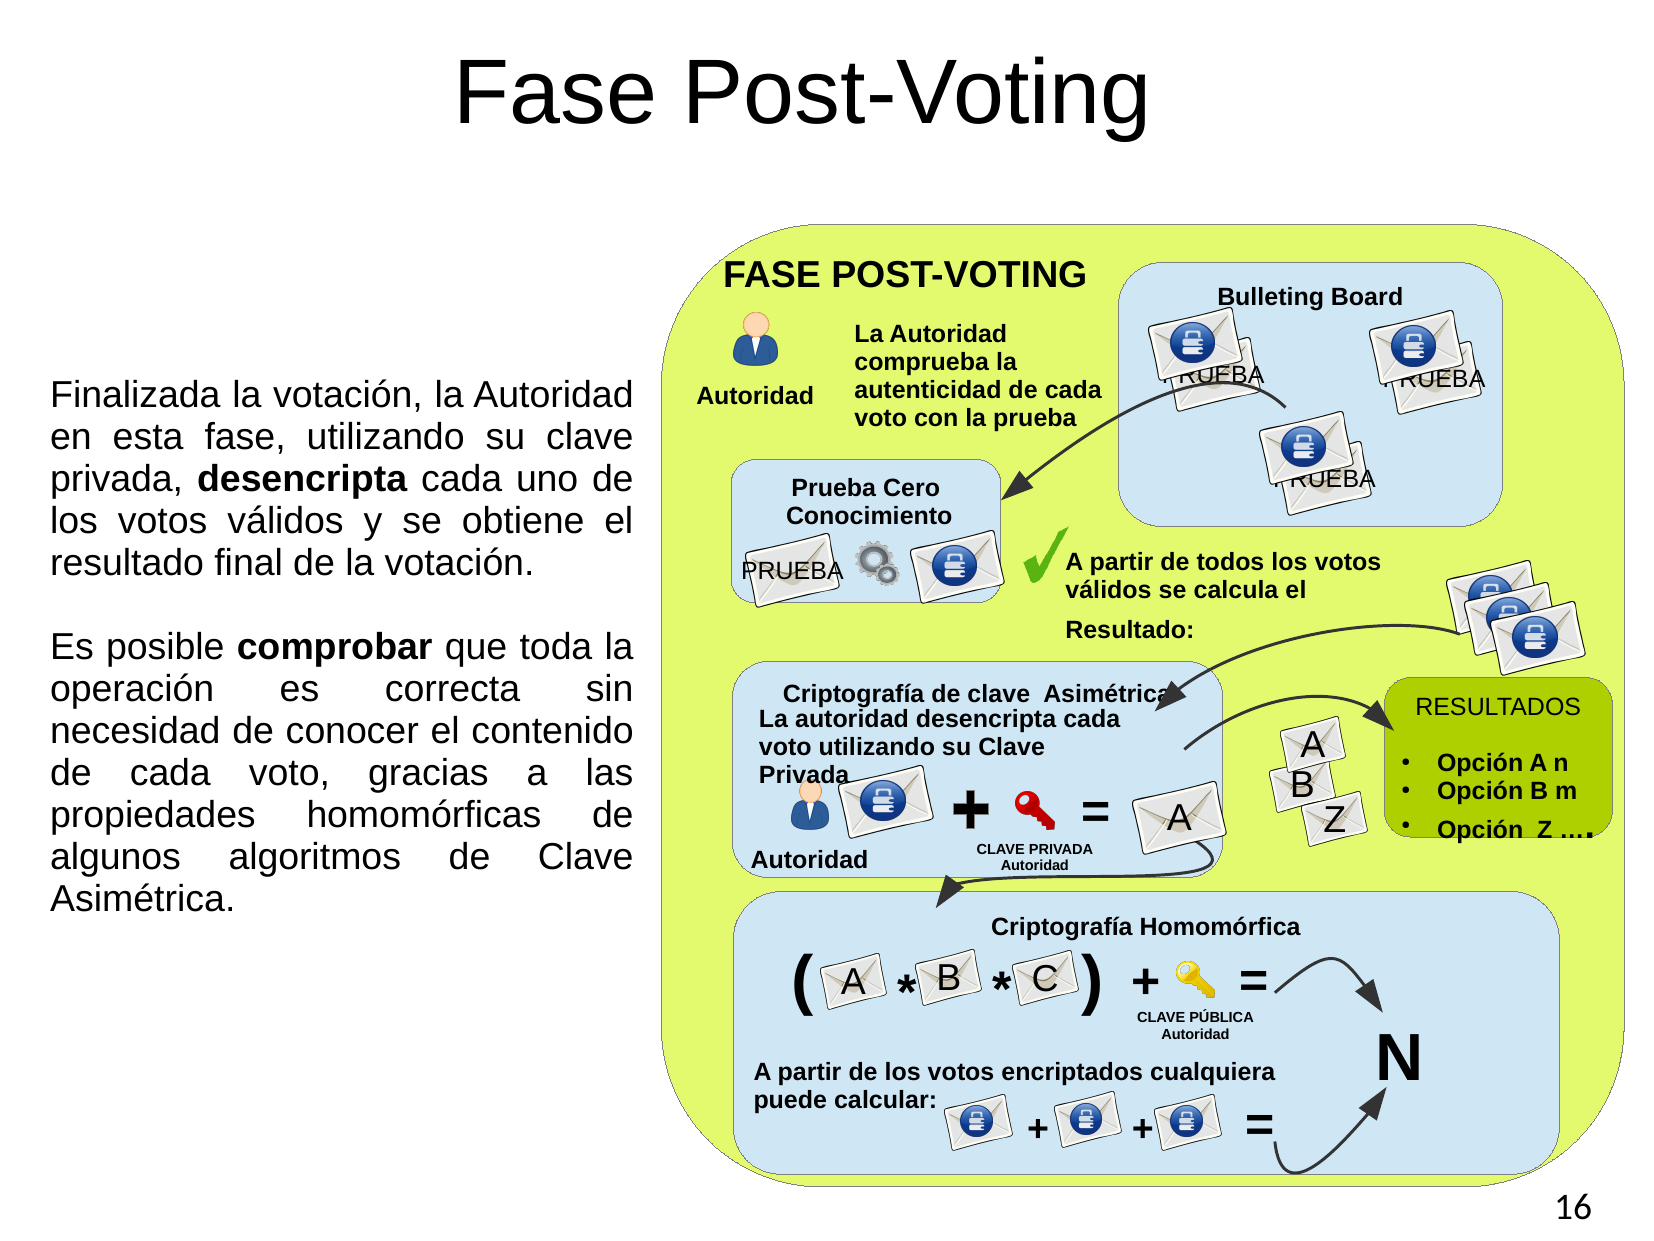

# Fase Post-Voting
FASE POST-VOTING
Bulleting Board
| | | |
| --- | --- | --- |
| | | |
La Autoridad comprueba la autenticidad de cada voto con la prueba
PRUEBA
PRUEBA
Autoridad
Finalizada la votación, la Autoridad en esta fase, utilizando su clave privada, desencripta cada uno de los votos válidos y se obtiene el resultado final de la votación.
Es posible comprobar que toda la operación es correcta sin necesidad de conocer el contenido de cada voto, gracias a las propiedades homomórficas de algunos algoritmos de Clave Asimétrica.
PRUEBA
Prueba Cero
 Conocimiento
A partir de todos los votos válidos se calcula el Resultado:
PRUEBA
La autoridad desencripta cada voto utilizando su Clave Privada
Criptografía de clave Asimétrica
RESULTADOS
Opción A n
Opción B m
Opción Z ….
A
B
=
Autoridad
A
Z
CLAVE PRIVADA
Autoridad
Criptografía Homomórfica
(
)
=
+
B
C
A
*
*
CLAVE PÚBLICA
Autoridad
A partir de los votos encriptados cualquiera puede calcular:
N
=
+
+